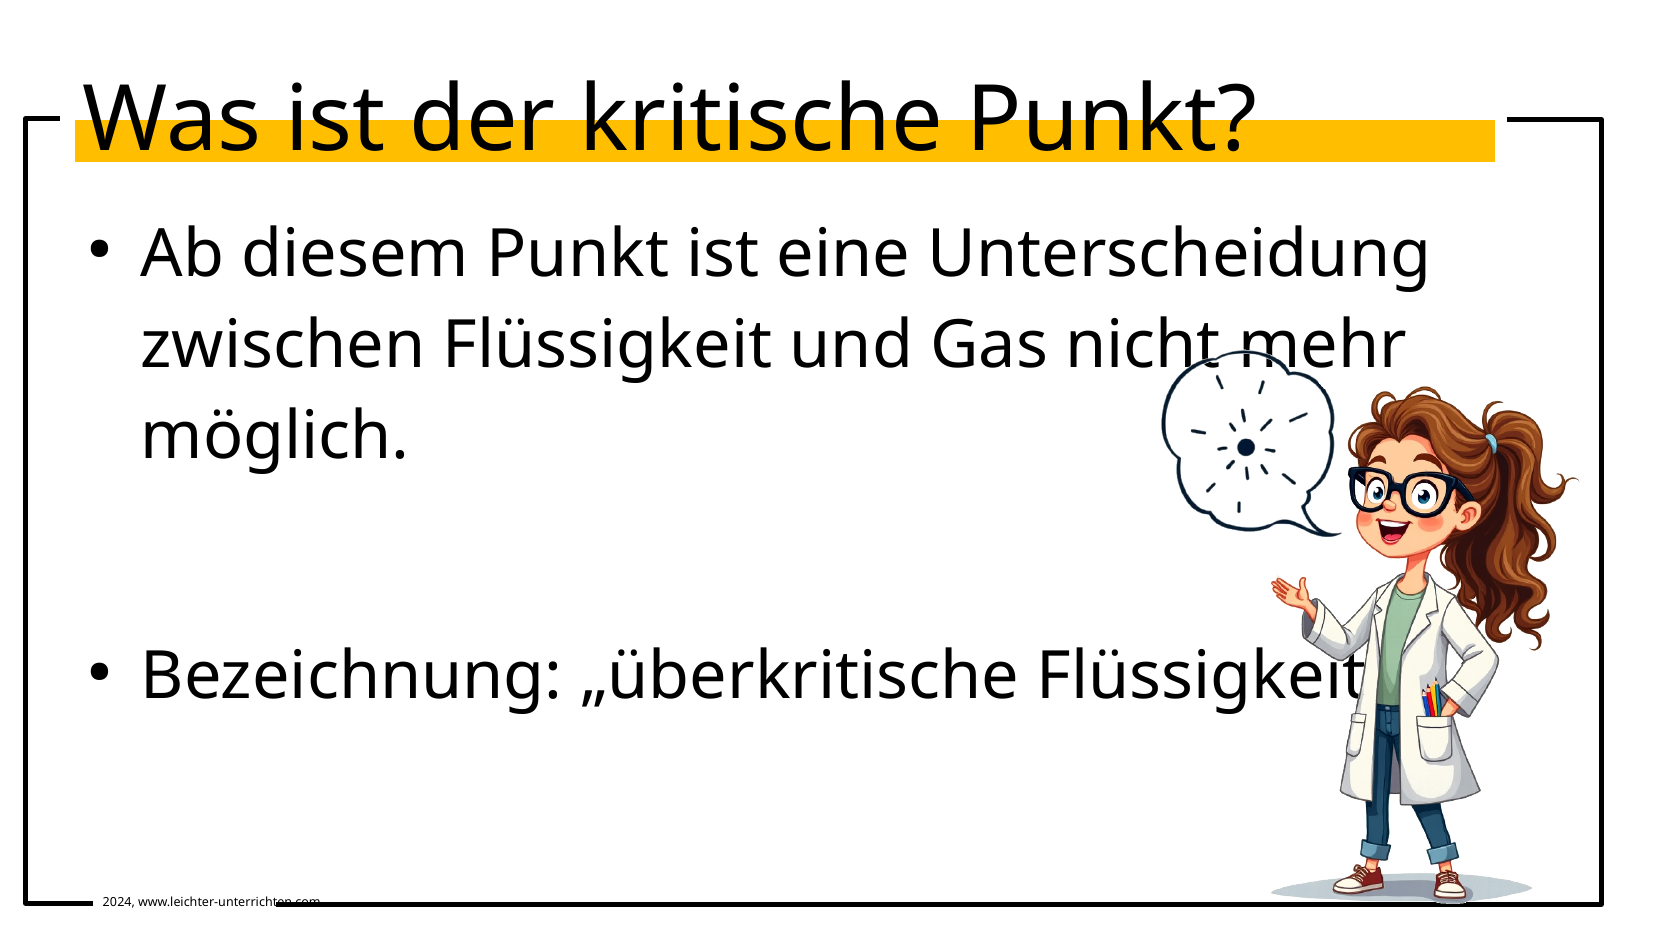

# Was ist der kritische Punkt?
Ab diesem Punkt ist eine Unterscheidung zwischen Flüssigkeit und Gas nicht mehr möglich.
Bezeichnung: „überkritische Flüssigkeit“